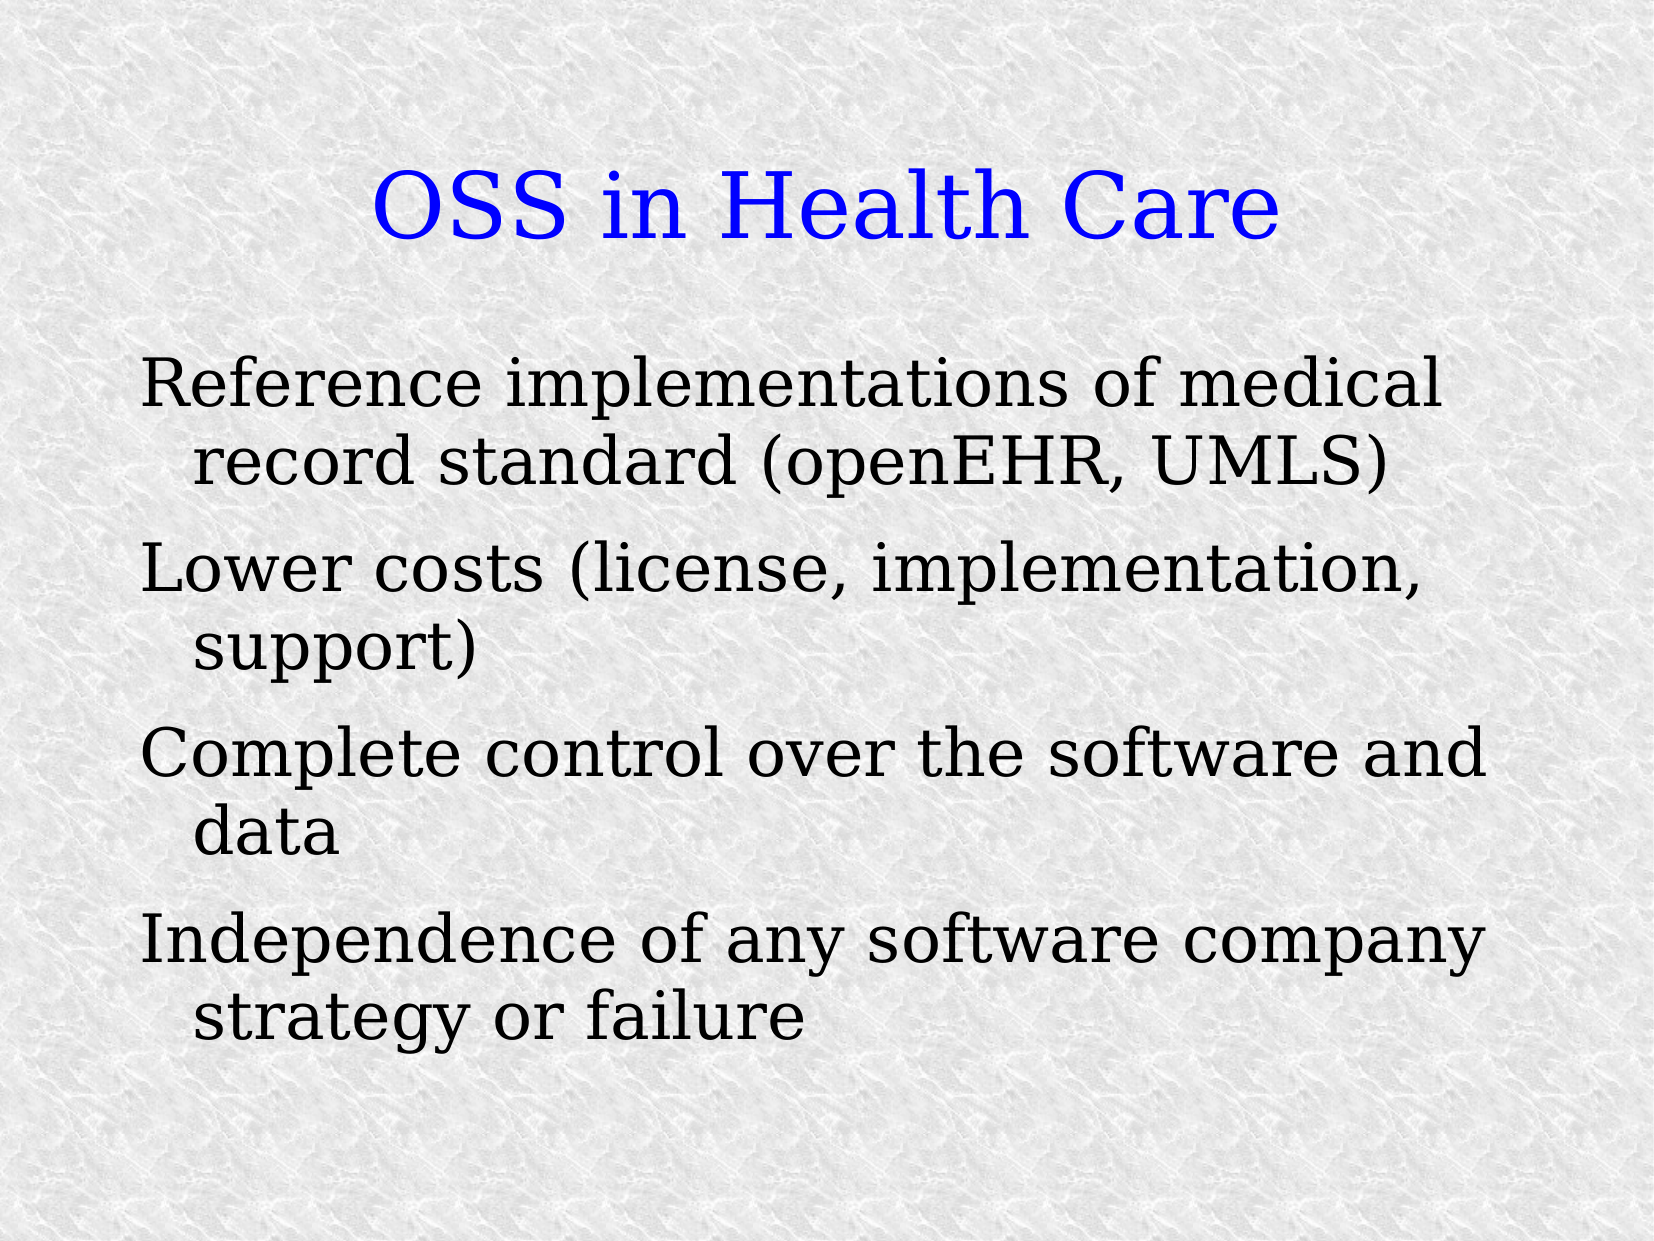

# OSS in Health Care
Reference implementations of medical record standard (openEHR, UMLS)
Lower costs (license, implementation, support)
Complete control over the software and data
Independence of any software company strategy or failure